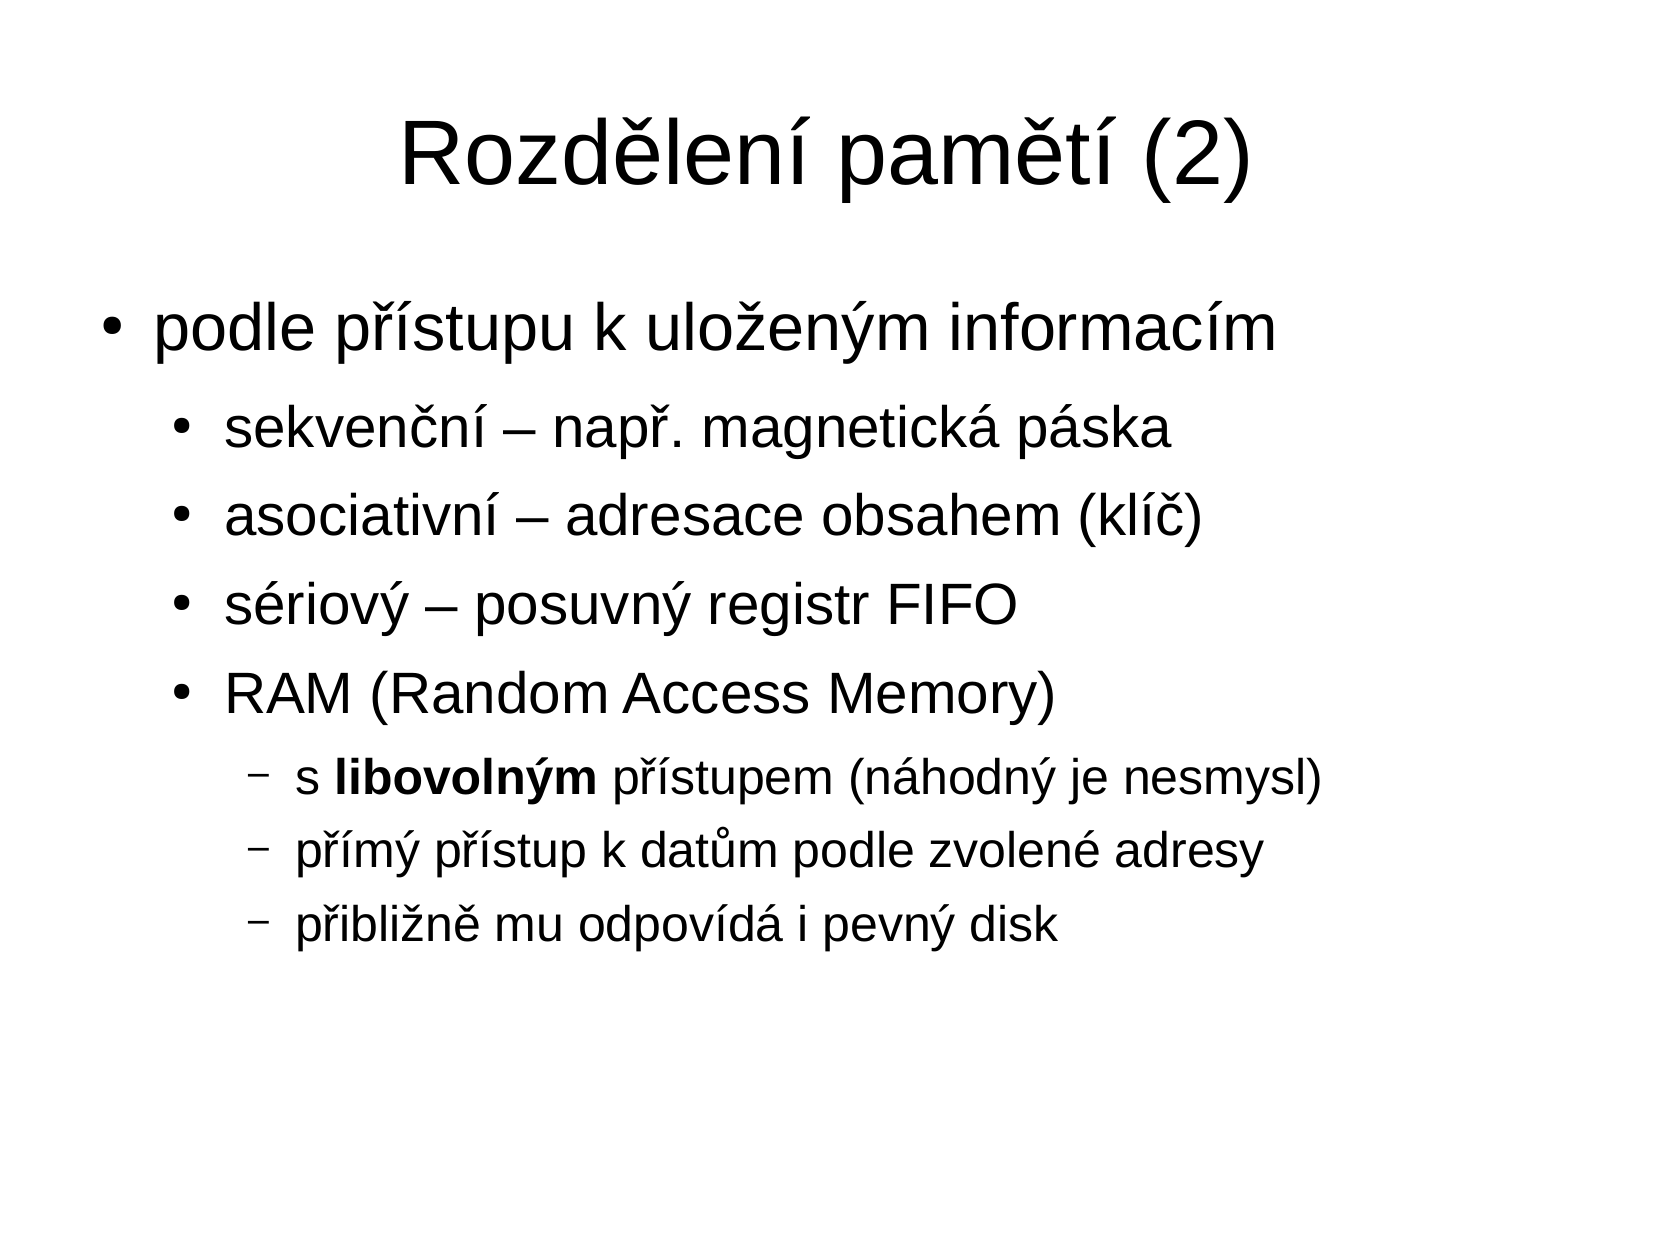

# Rozdělení pamětí (2)
podle přístupu k uloženým informacím
sekvenční – např. magnetická páska
asociativní – adresace obsahem (klíč)
sériový – posuvný registr FIFO
RAM (Random Access Memory)
s libovolným přístupem (náhodný je nesmysl)
přímý přístup k datům podle zvolené adresy
přibližně mu odpovídá i pevný disk